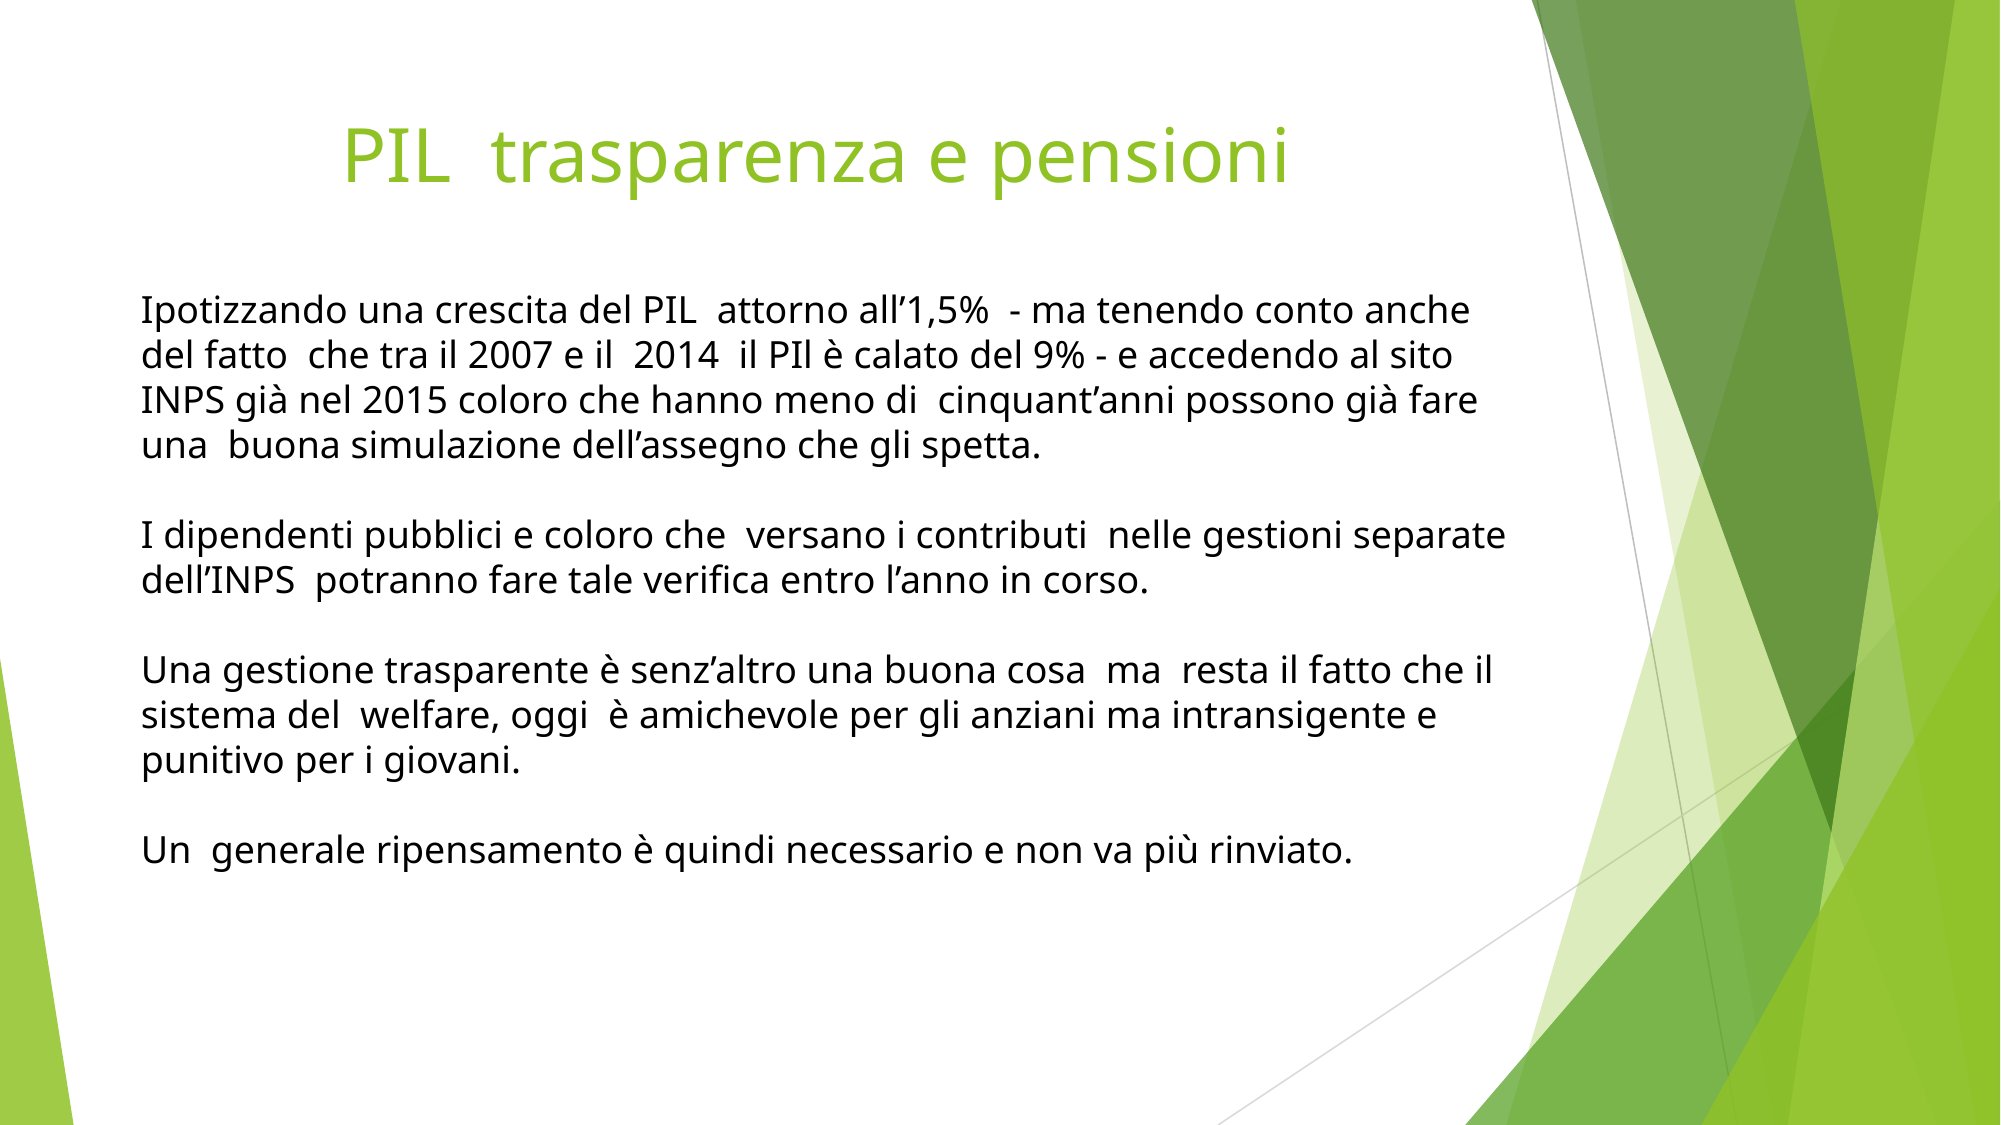

# PIL trasparenza e pensioni
Ipotizzando una crescita del PIL attorno all’1,5% - ma tenendo conto anche del fatto che tra il 2007 e il 2014 il PIl è calato del 9% - e accedendo al sito INPS già nel 2015 coloro che hanno meno di cinquant’anni possono già fare una buona simulazione dell’assegno che gli spetta.
I dipendenti pubblici e coloro che versano i contributi nelle gestioni separate dell’INPS potranno fare tale verifica entro l’anno in corso.
Una gestione trasparente è senz’altro una buona cosa ma resta il fatto che il sistema del welfare, oggi è amichevole per gli anziani ma intransigente e punitivo per i giovani.
Un generale ripensamento è quindi necessario e non va più rinviato.